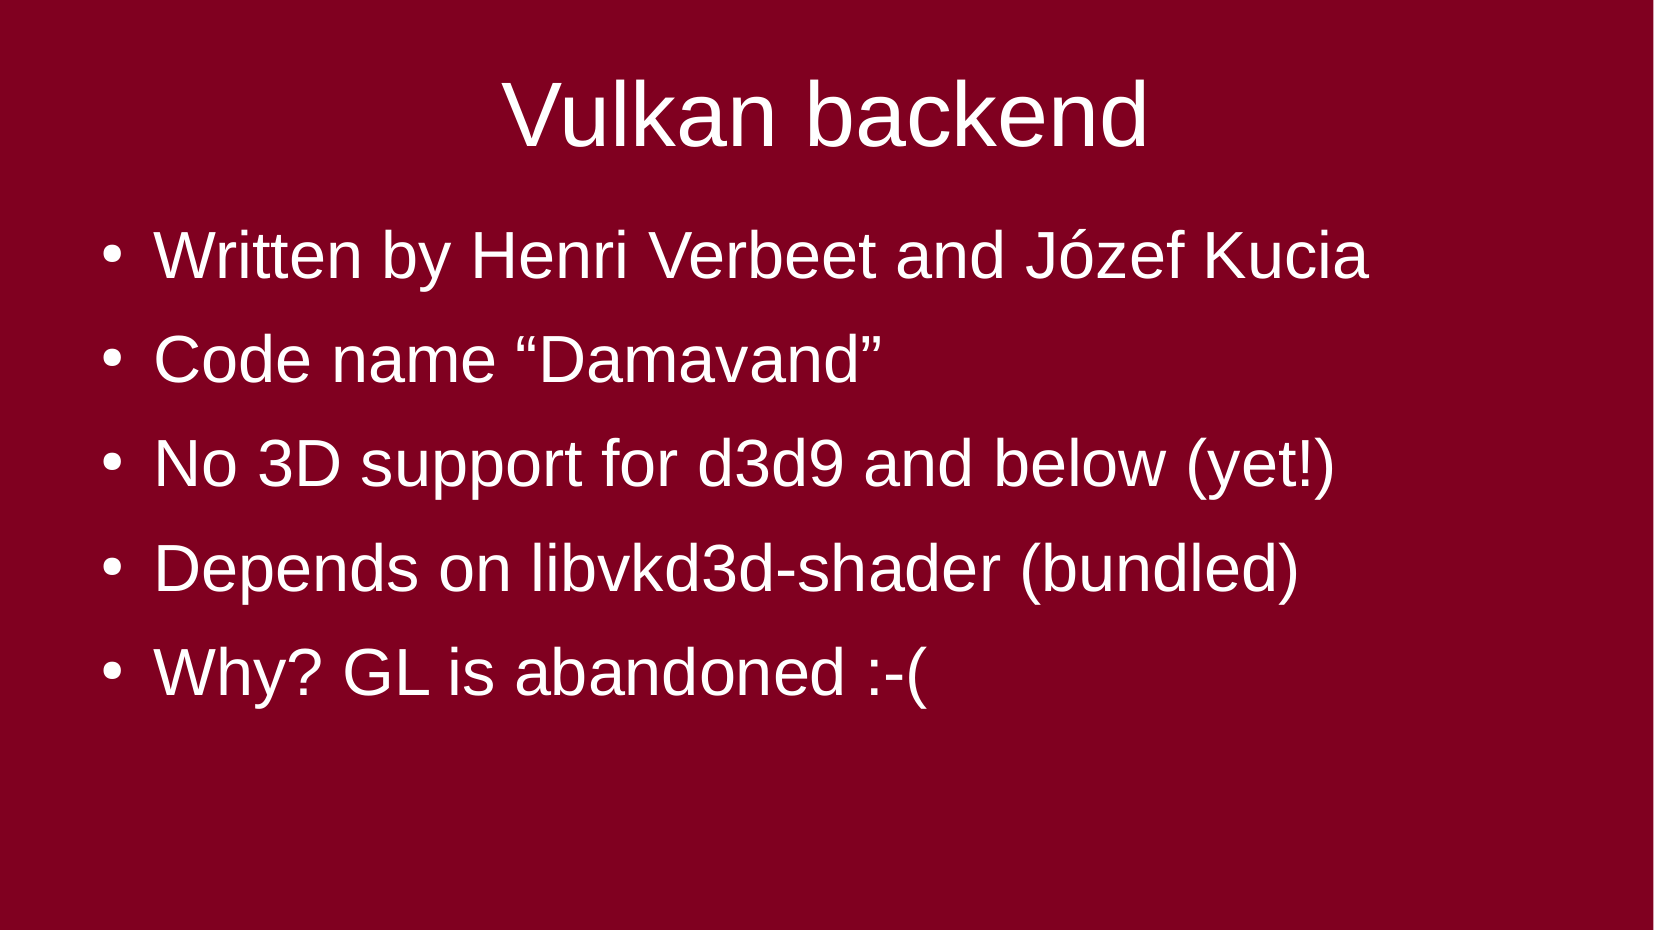

# Vulkan backend
Written by Henri Verbeet and Józef Kucia
Code name “Damavand”
No 3D support for d3d9 and below (yet!)
Depends on libvkd3d-shader (bundled)
Why? GL is abandoned :-(